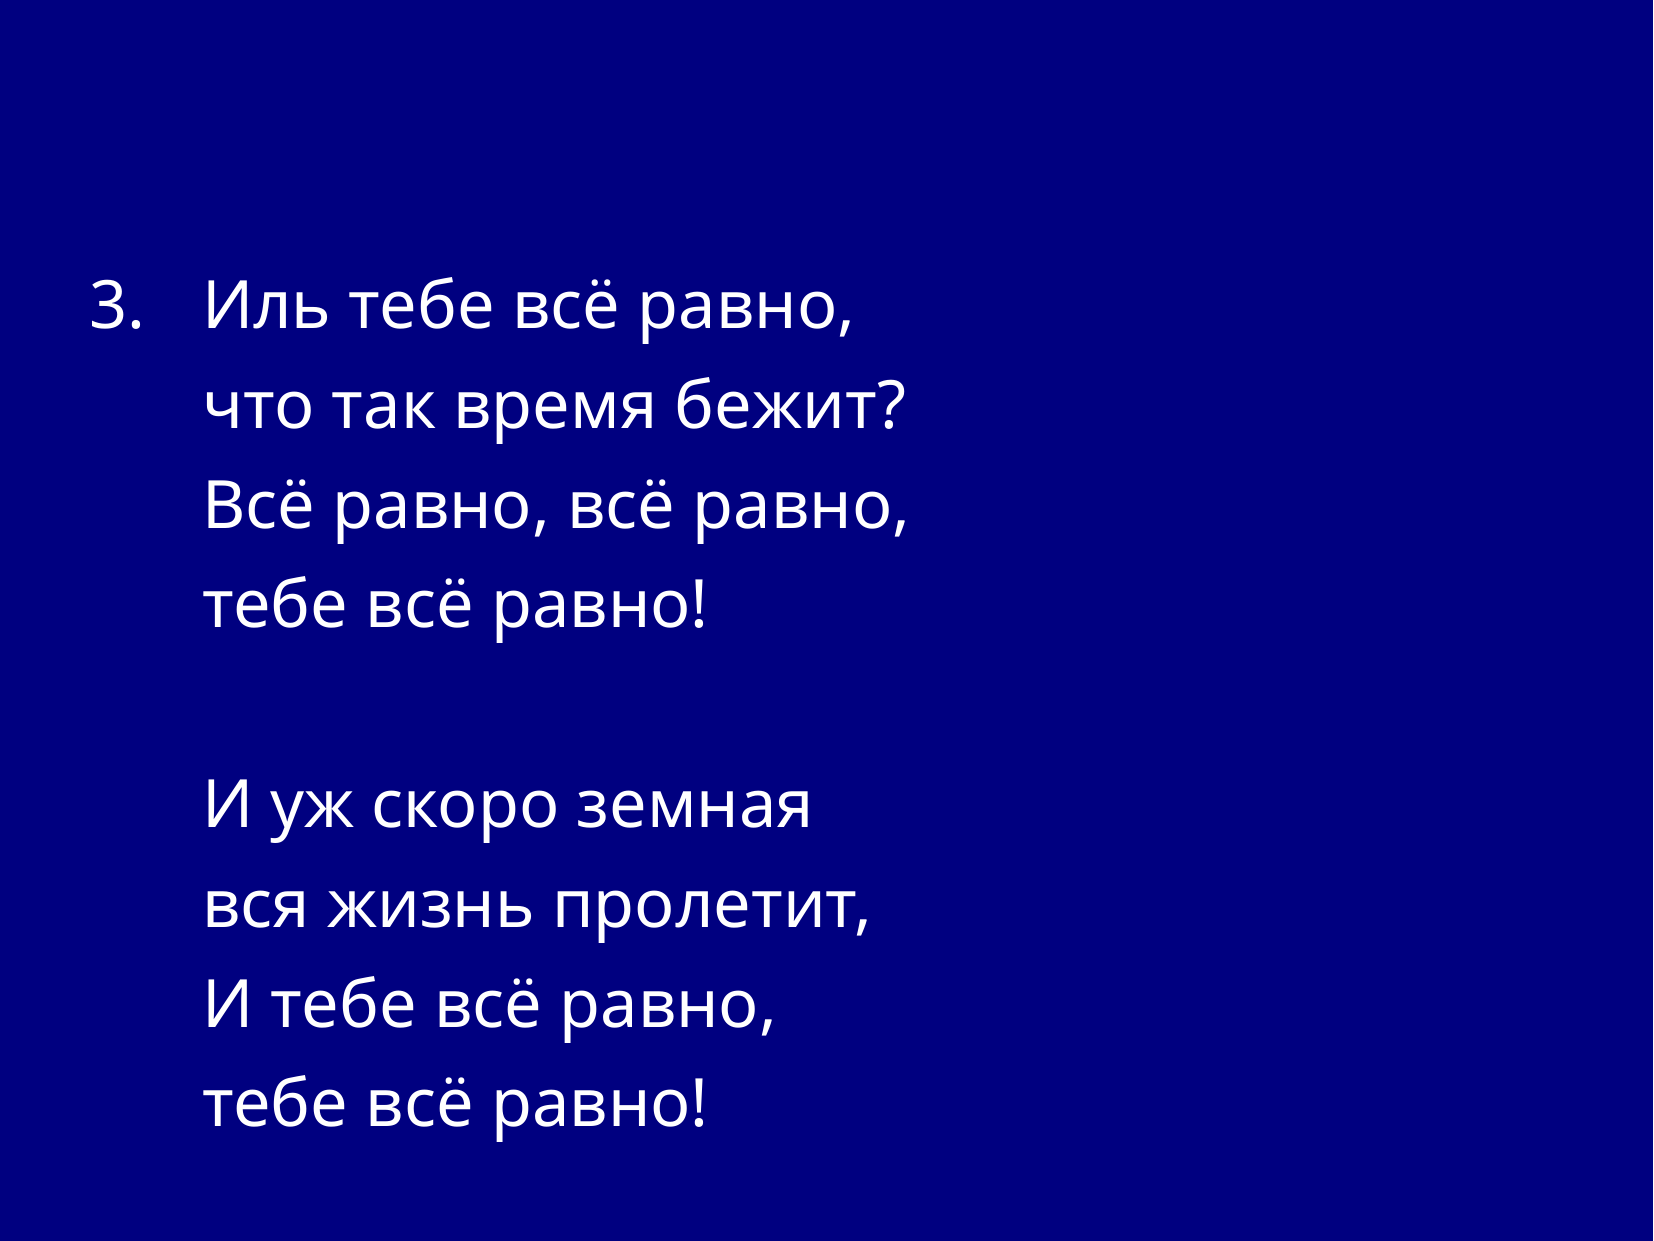

3.	Иль тебе всё равно,
	что так время бежит?
	Всё равно, всё равно,
	тебе всё равно!
	И уж скоро земная
	вся жизнь пролетит,
	И тебе всё равно,
	тебе всё равно!